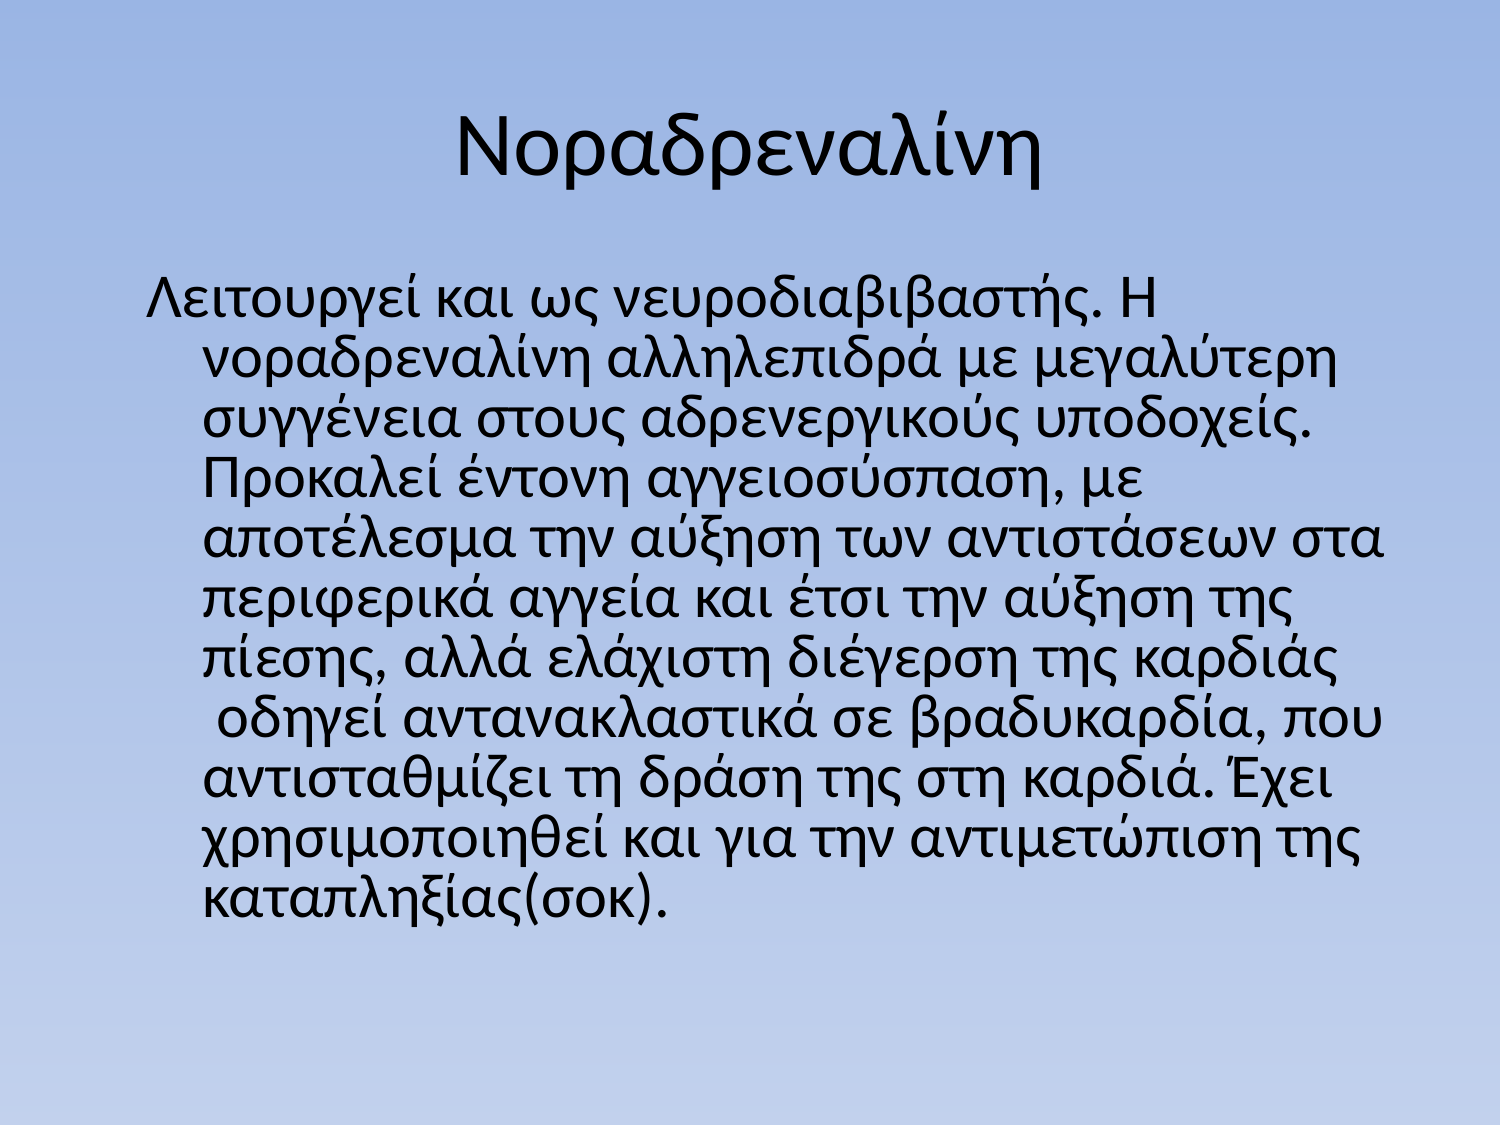

# Νοραδρεναλίνη
Λειτουργεί και ως νευροδιαβιβαστής. Η νοραδρεναλίνη αλληλεπιδρά με μεγαλύτερη συγγένεια στους αδρενεργικούς υποδοχείς. Προκαλεί έντονη αγγειοσύσπαση, με αποτέλεσμα την αύξηση των αντιστάσεων στα περιφερικά αγγεία και έτσι την αύξηση της πίεσης, αλλά ελάχιστη διέγερση της καρδιάς οδηγεί αντανακλαστικά σε βραδυκαρδία, που αντισταθμίζει τη δράση της στη καρδιά. Έχει χρησιμοποιηθεί και για την αντιμετώπιση της καταπληξίας(σοκ).